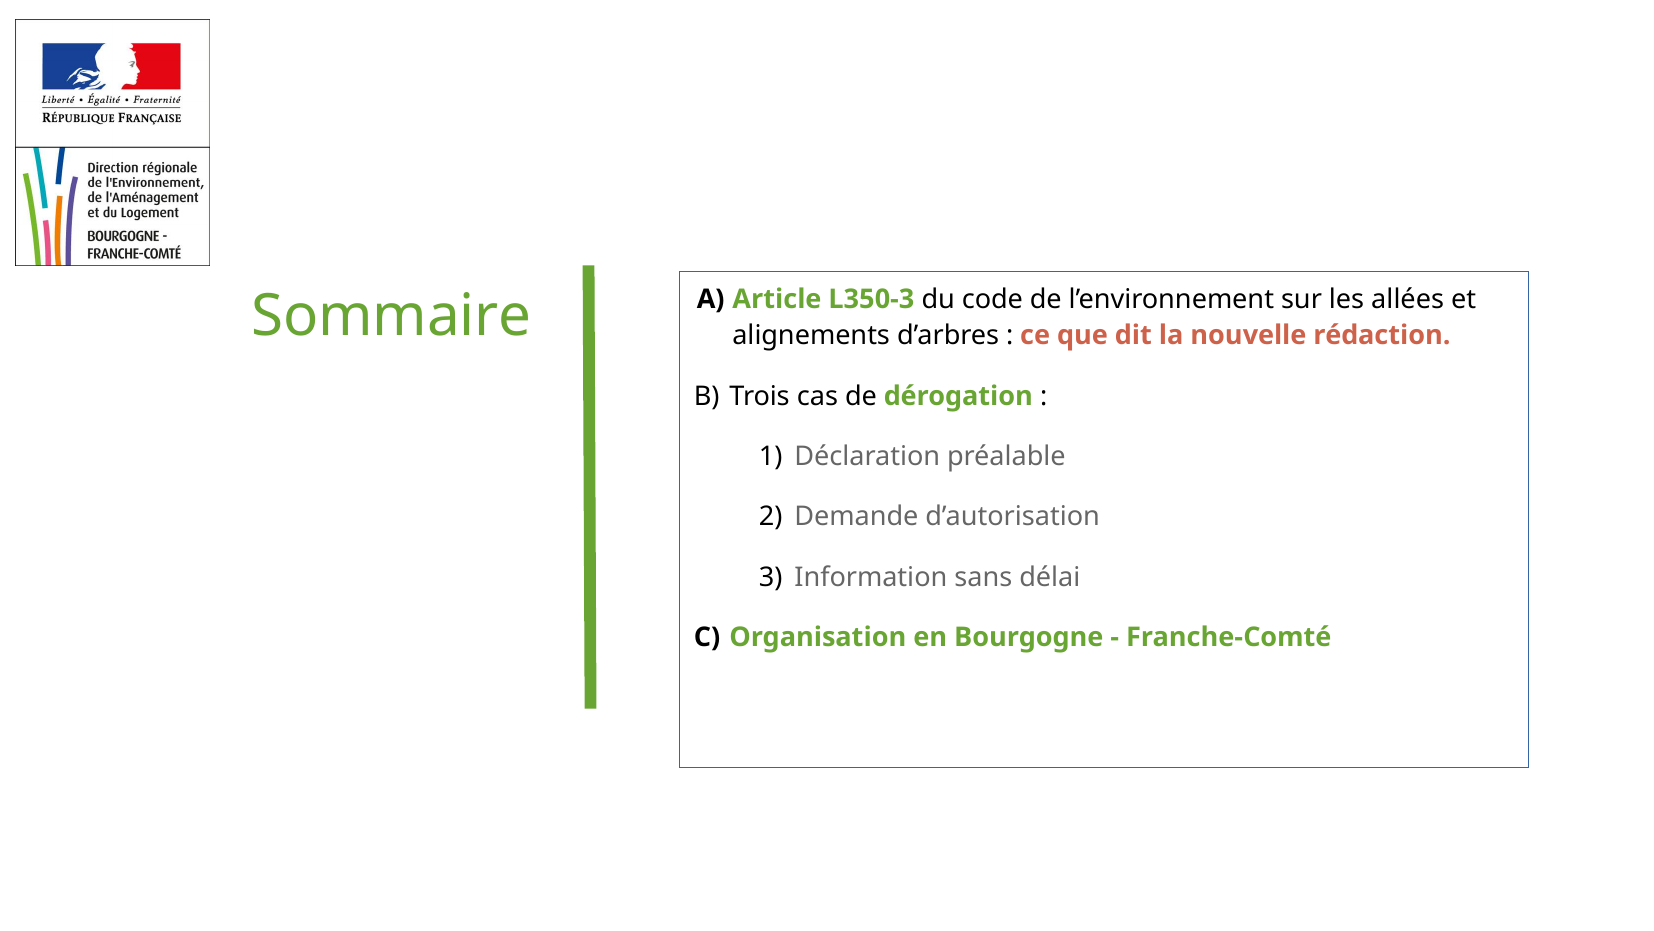

Sommaire
Article L350-3 du code de l’environnement sur les allées et alignements d’arbres : ce que dit la nouvelle rédaction.
Trois cas de dérogation :
Déclaration préalable
Demande d’autorisation
Information sans délai
Organisation en Bourgogne - Franche-Comté